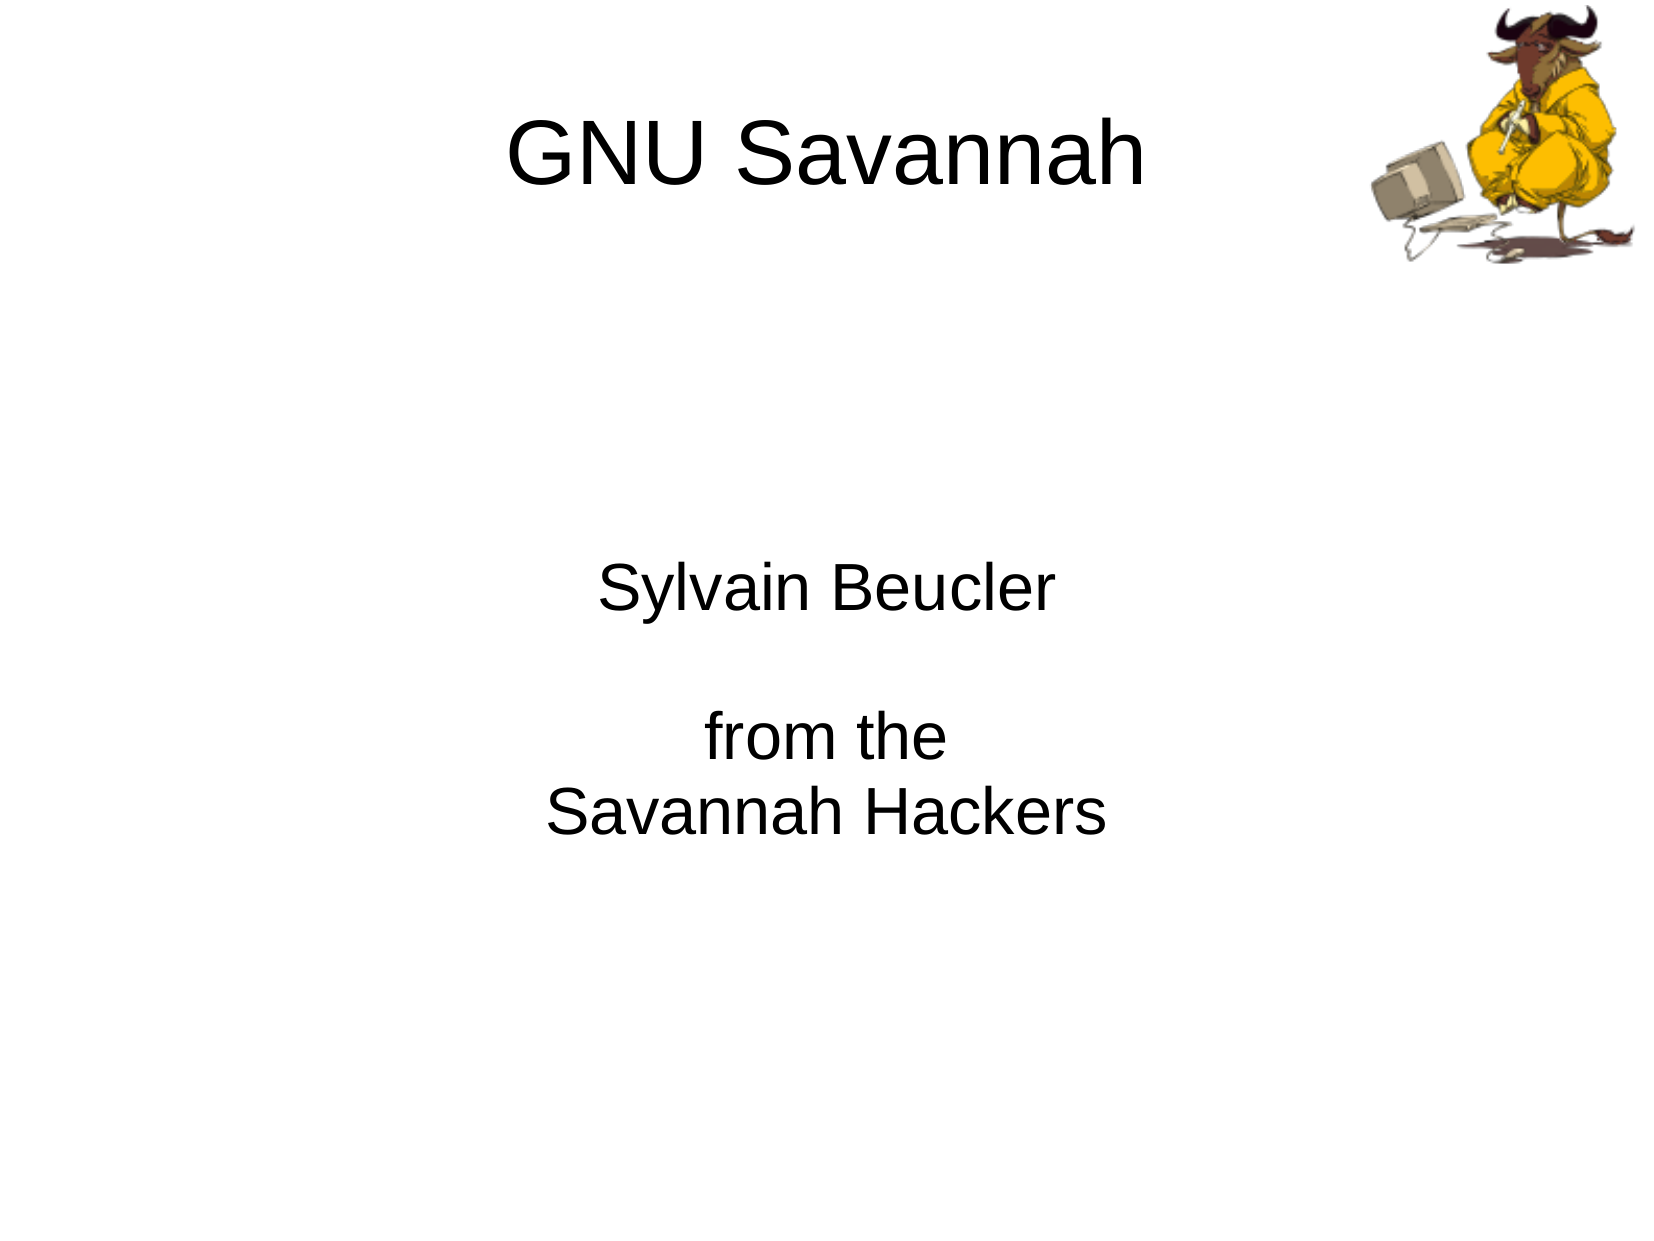

GNU Savannah
# Sylvain Beucler
from the
Savannah Hackers